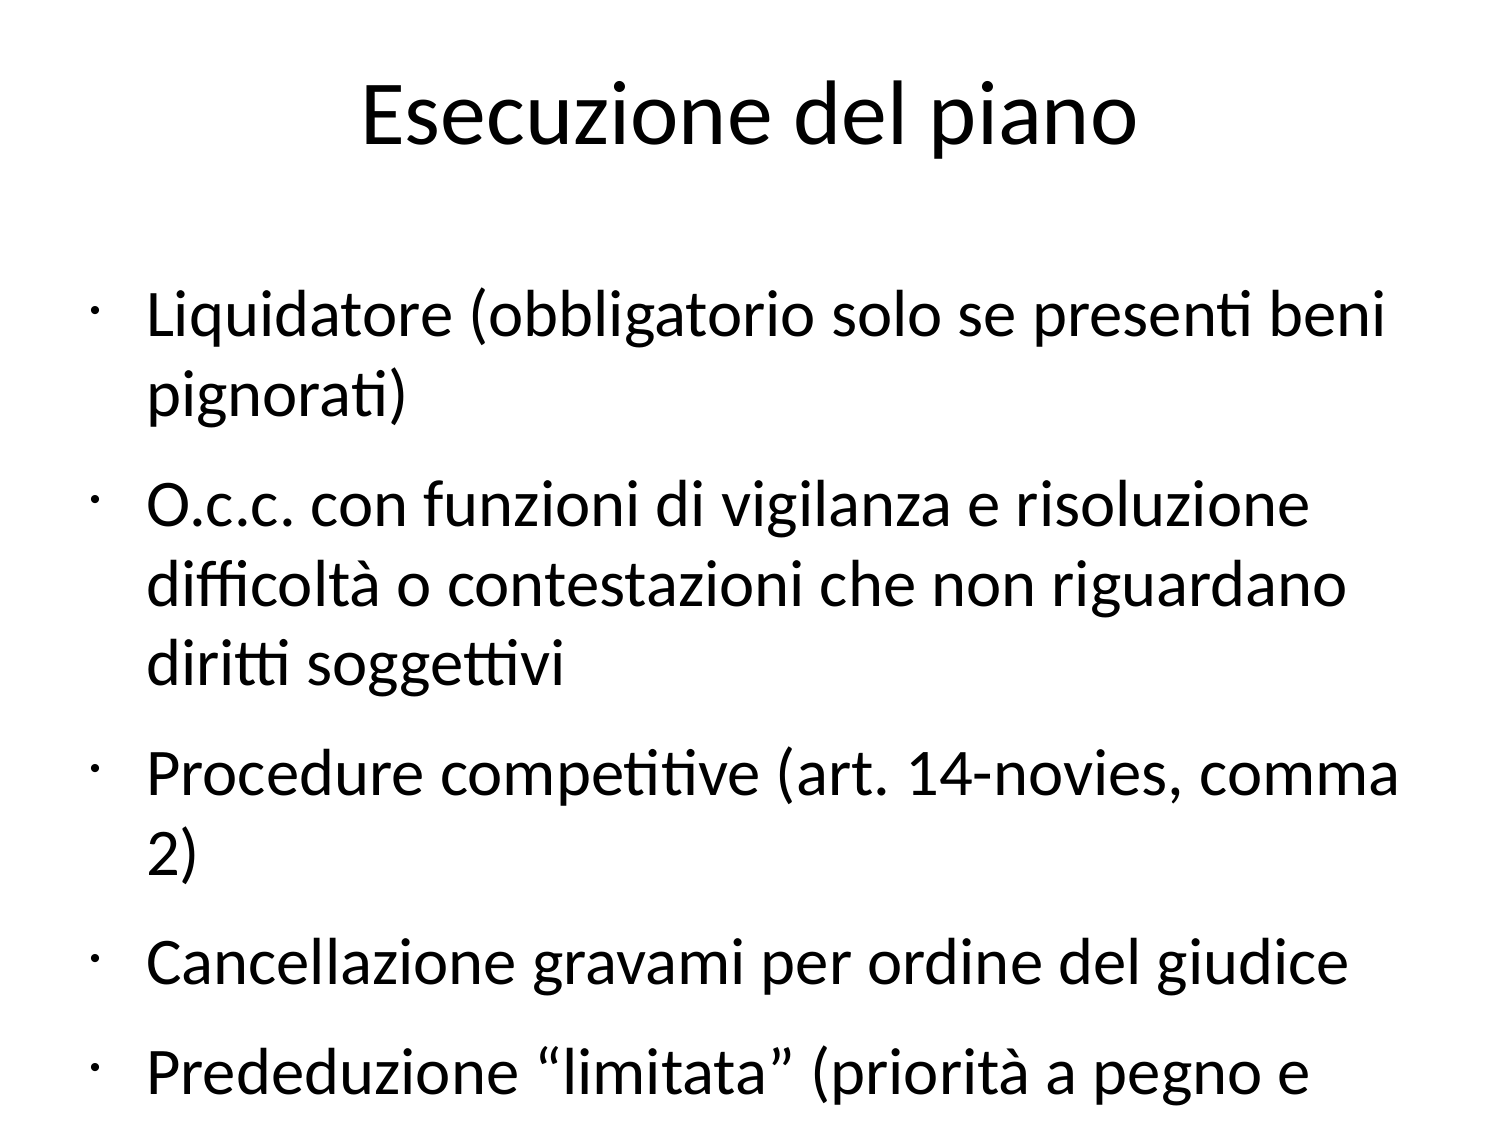

# Esecuzione del piano
Liquidatore (obbligatorio solo se presenti beni pignorati)
O.c.c. con funzioni di vigilanza e risoluzione difficoltà o contestazioni che non riguardano diritti soggettivi
Procedure competitive (art. 14-novies, comma 2)
Cancellazione gravami per ordine del giudice
Prededuzione “limitata” (priorità a pegno e ipoteca)
Modifica della proposta